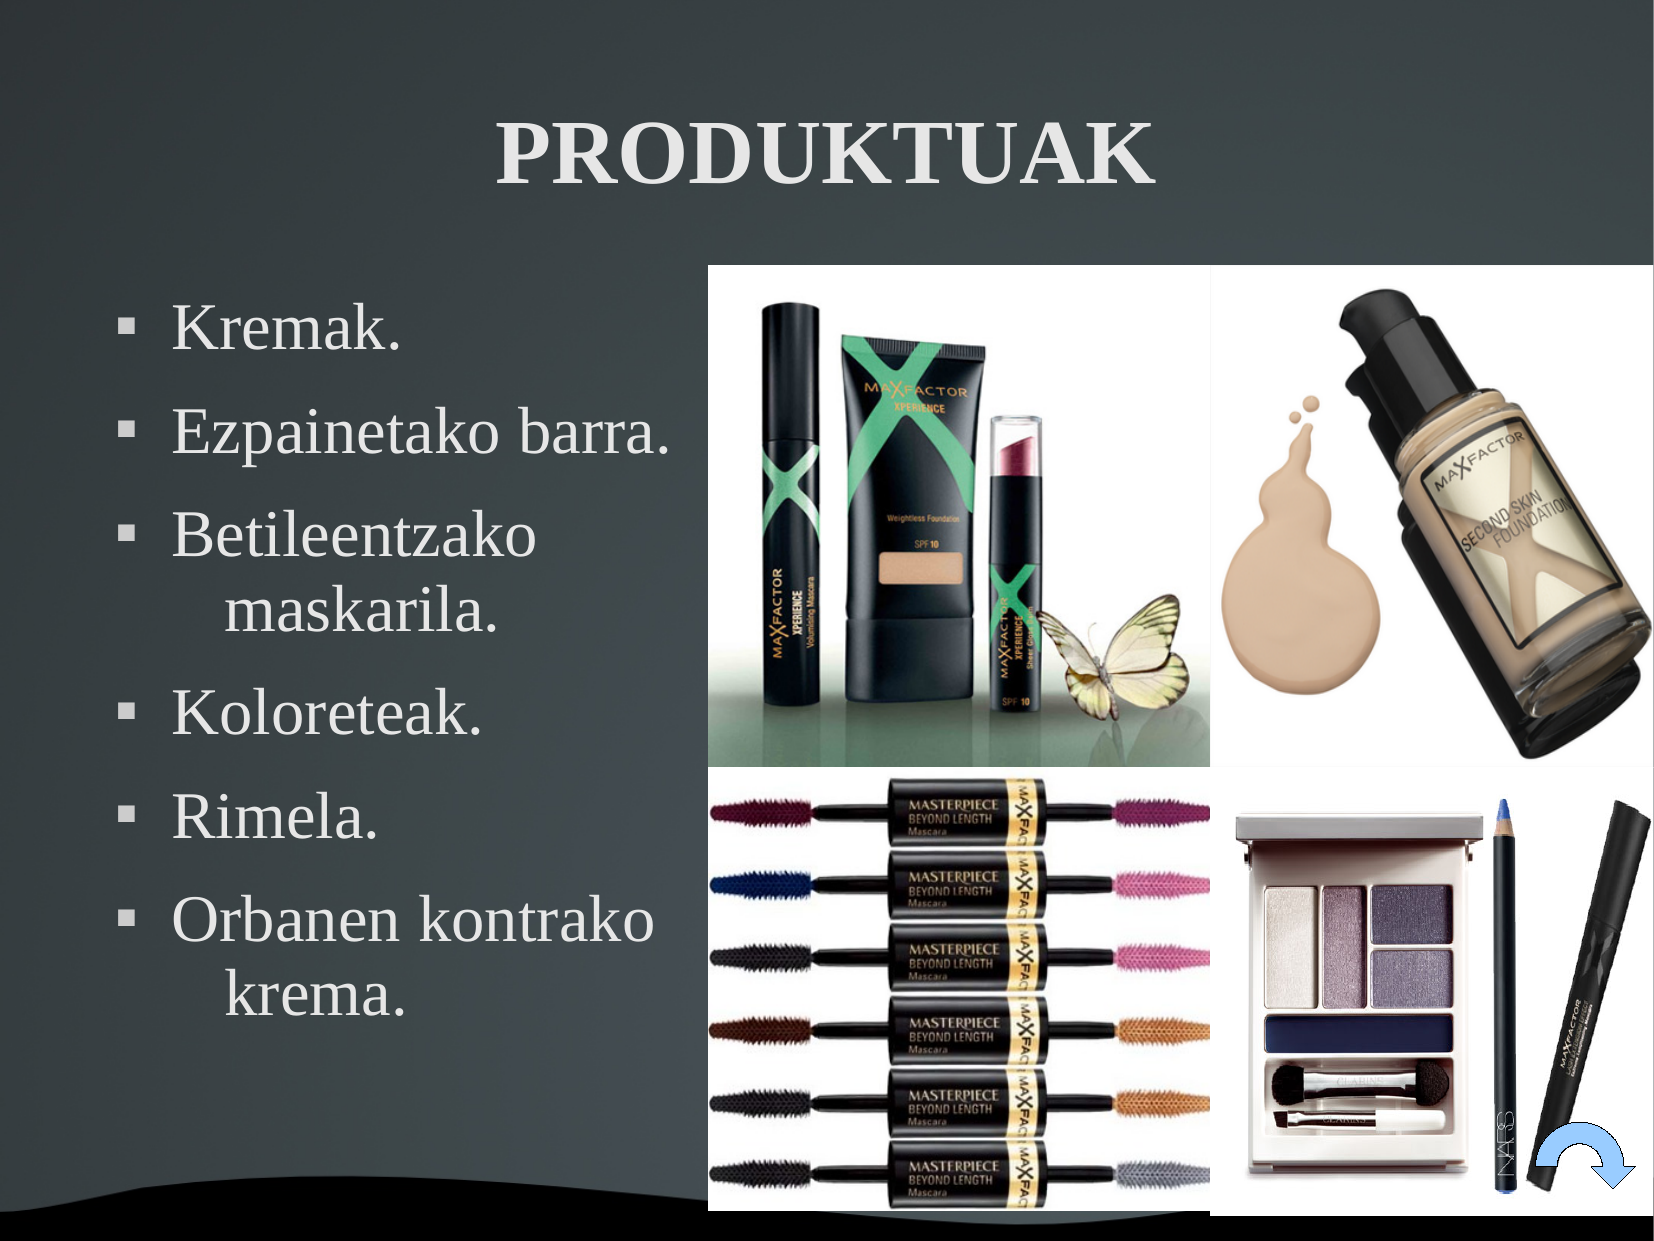

# PRODUKTUAK
Kremak.
Ezpainetako barra.
Betileentzako maskarila.
Koloreteak.
Rimela.
Orbanen kontrako krema.